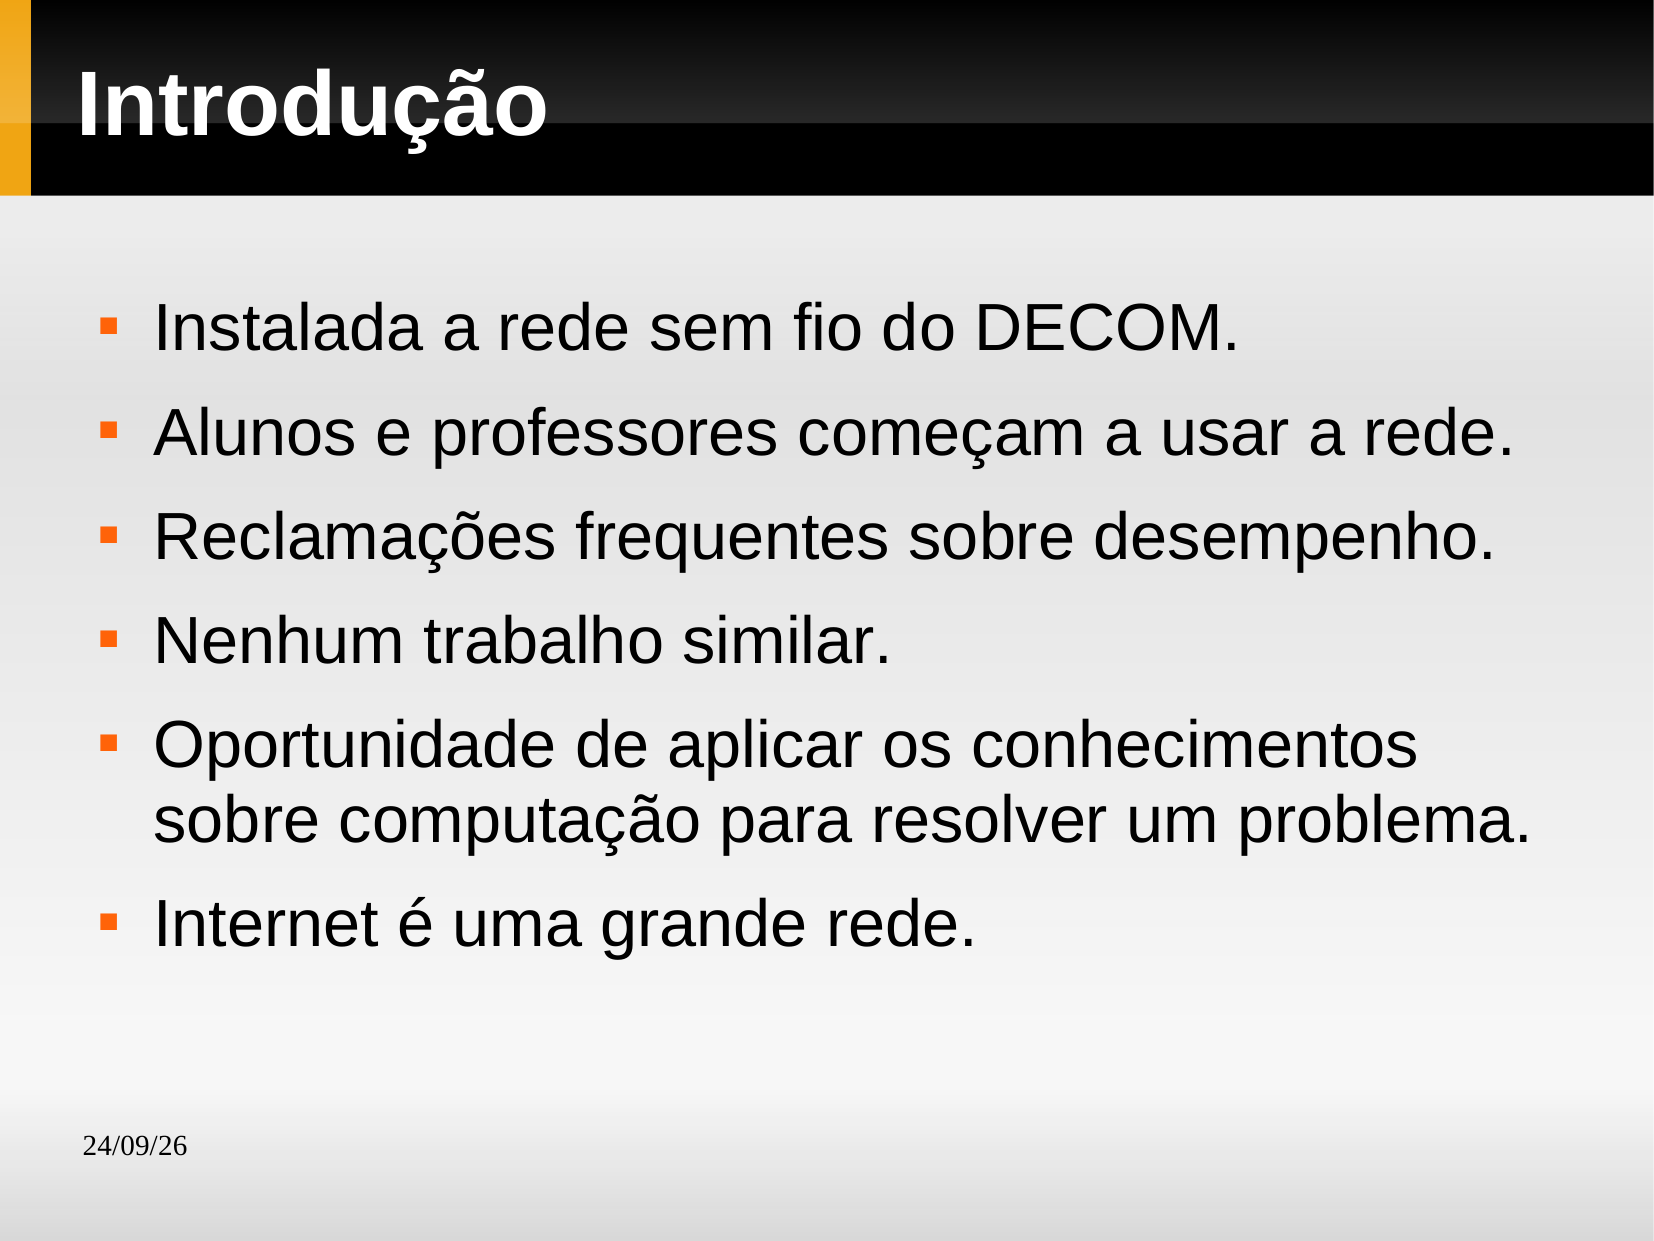

# Introdução
Instalada a rede sem fio do DECOM.
Alunos e professores começam a usar a rede.
Reclamações frequentes sobre desempenho.
Nenhum trabalho similar.
Oportunidade de aplicar os conhecimentos sobre computação para resolver um problema.
Internet é uma grande rede.